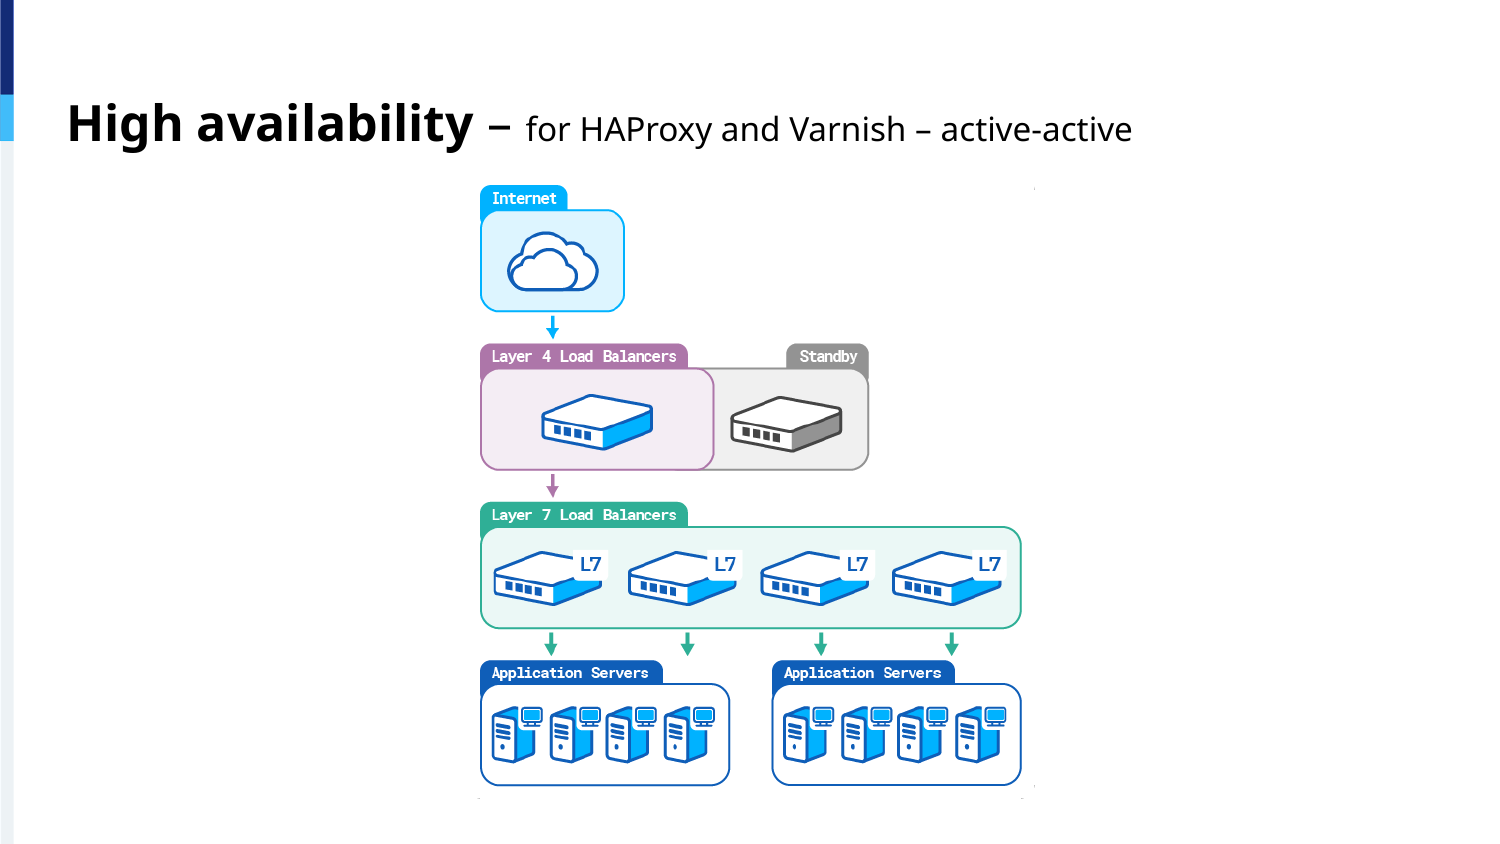

# High availability – for HAProxy and Varnish – active-active